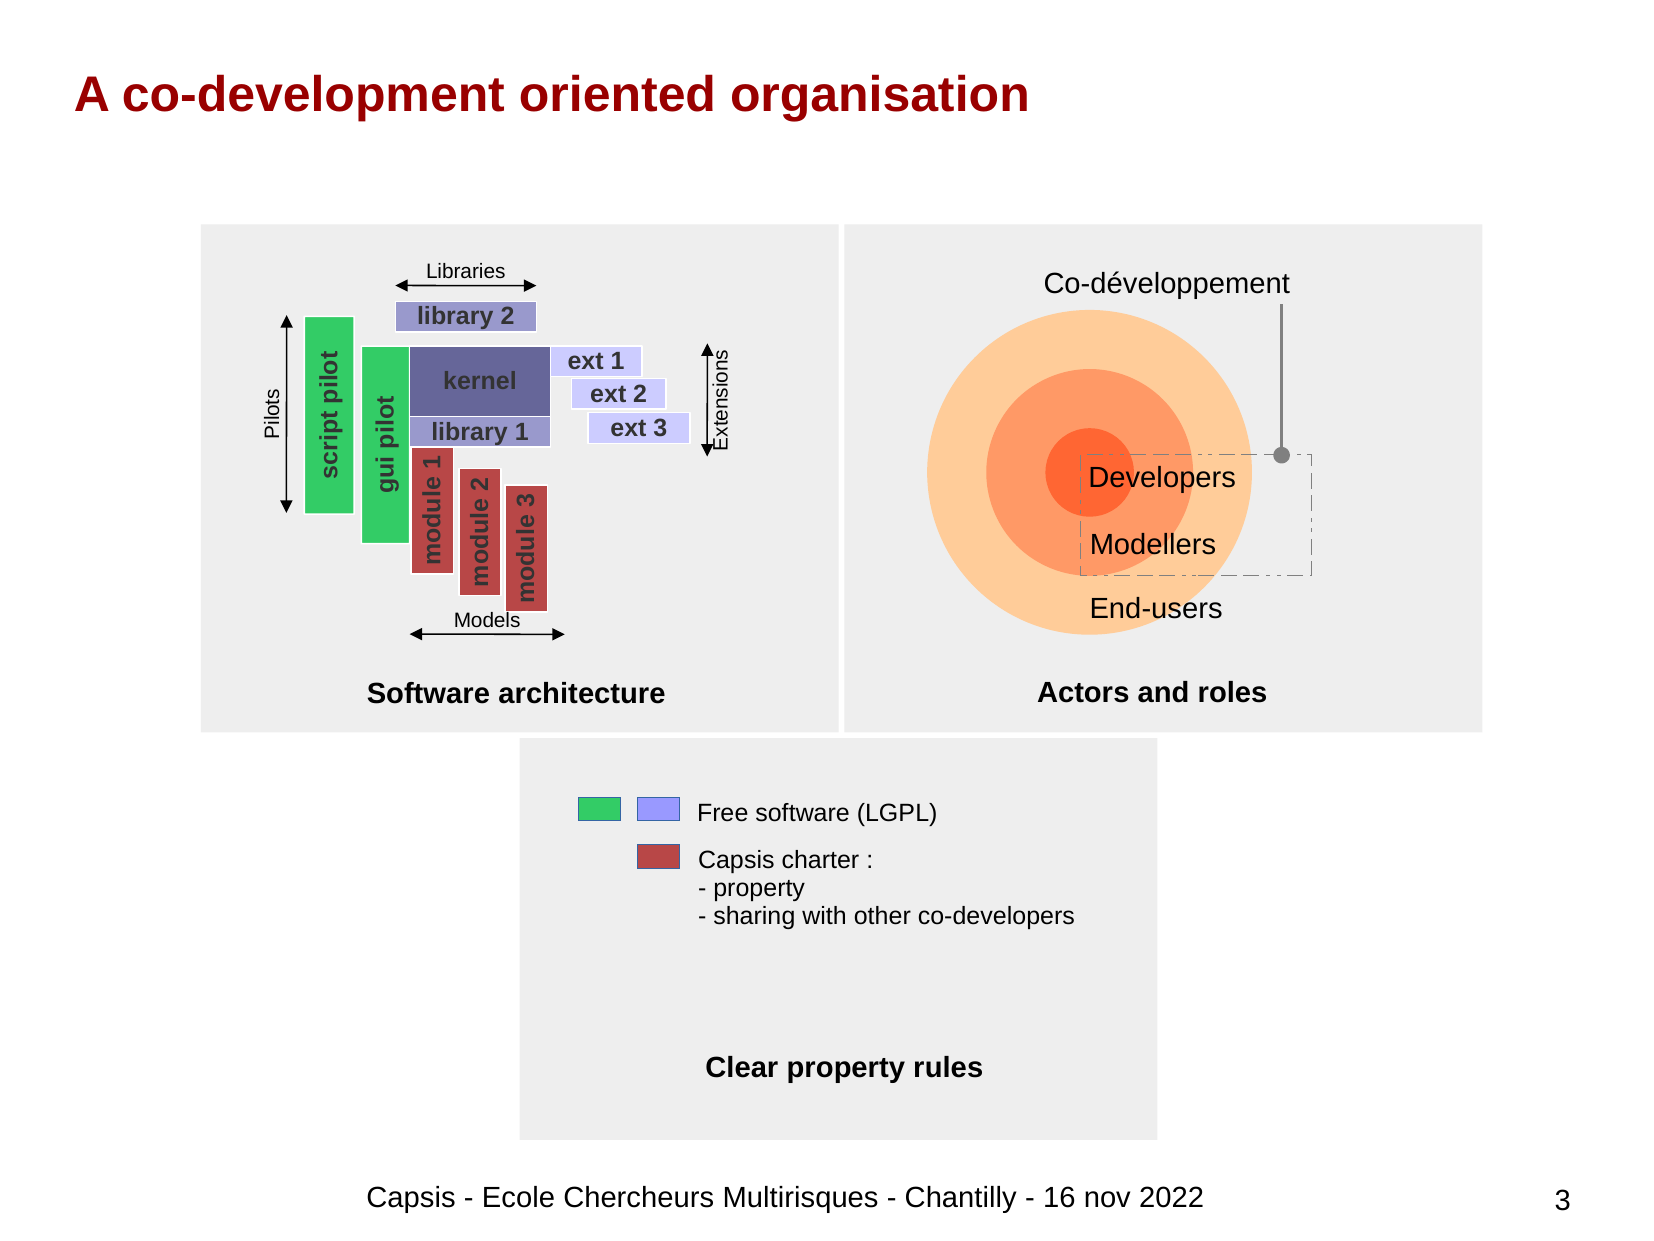

A co-development oriented organisation
Co-développement
Libraries
library 2
Pilots
Extensions
kernel
ext 1
ext 2
script pilot
ext 3
library 1
gui pilot
module 1
module 2
module 3
Models
Developers
Modellers
End-users
Actors and roles
Software architecture
Free software (LGPL)
Capsis charter :
- property
- sharing with other co-developers
Clear property rules
3